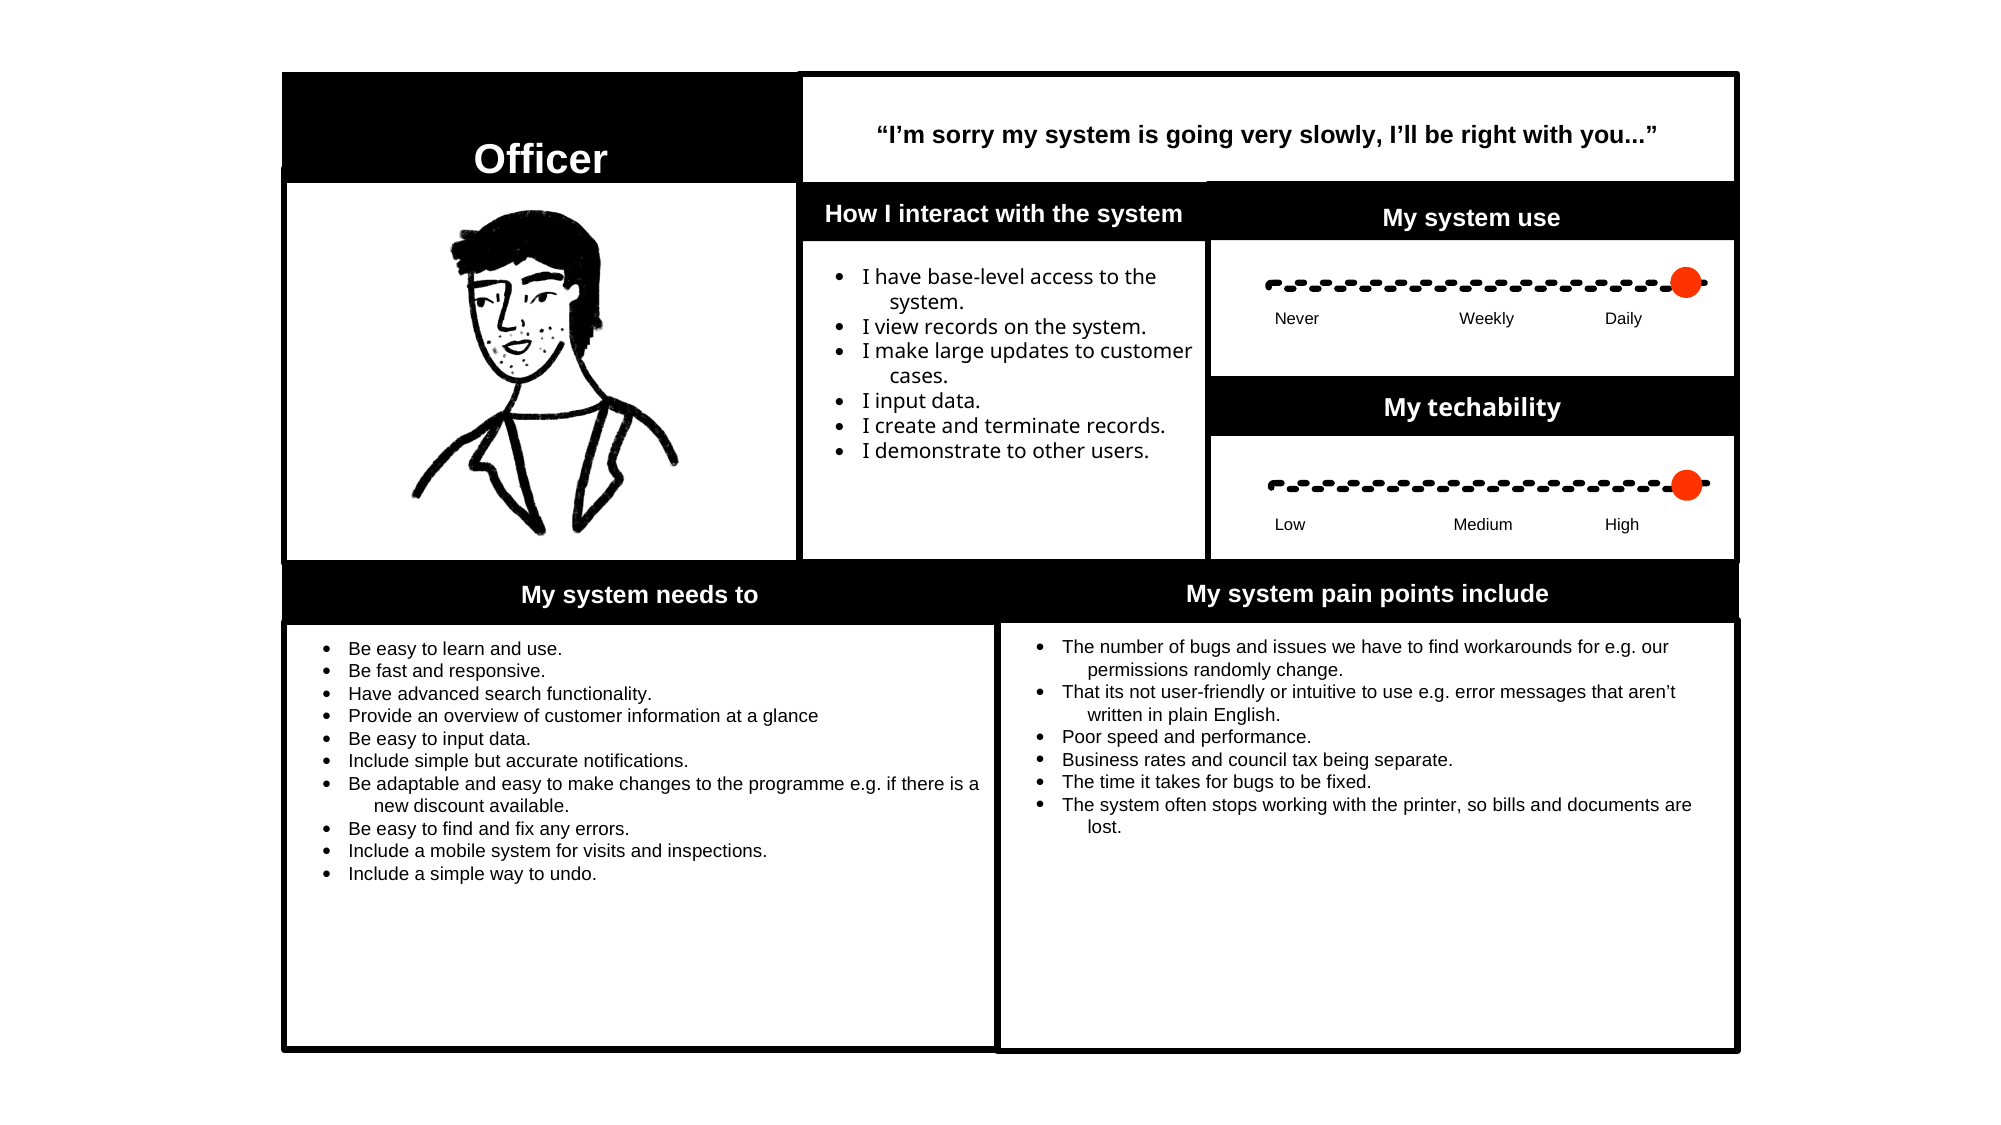

Officer
(e.g. Revenues / Benefits officer)
“I’m sorry my system is going very slowly, I’ll be right with you...”
How I interact with the system
My system use
I have base-level access to the system.
I view records on the system.
I make large updates to customer cases.
I input data.
I create and terminate records.
I demonstrate to other users.
Never
Weekly
Daily
My techability
Low
Medium
High
My system pain points include
My system needs to
The number of bugs and issues we have to find workarounds for e.g. our permissions randomly change.
That its not user-friendly or intuitive to use e.g. error messages that aren’t written in plain English.
Poor speed and performance.
Business rates and council tax being separate.
The time it takes for bugs to be fixed.
The system often stops working with the printer, so bills and documents are lost.
Be easy to learn and use.
Be fast and responsive.
Have advanced search functionality.
Provide an overview of customer information at a glance
Be easy to input data.
Include simple but accurate notifications.
Be adaptable and easy to make changes to the programme e.g. if there is a new discount available.
Be easy to find and fix any errors.
Include a mobile system for visits and inspections.
Include a simple way to undo.